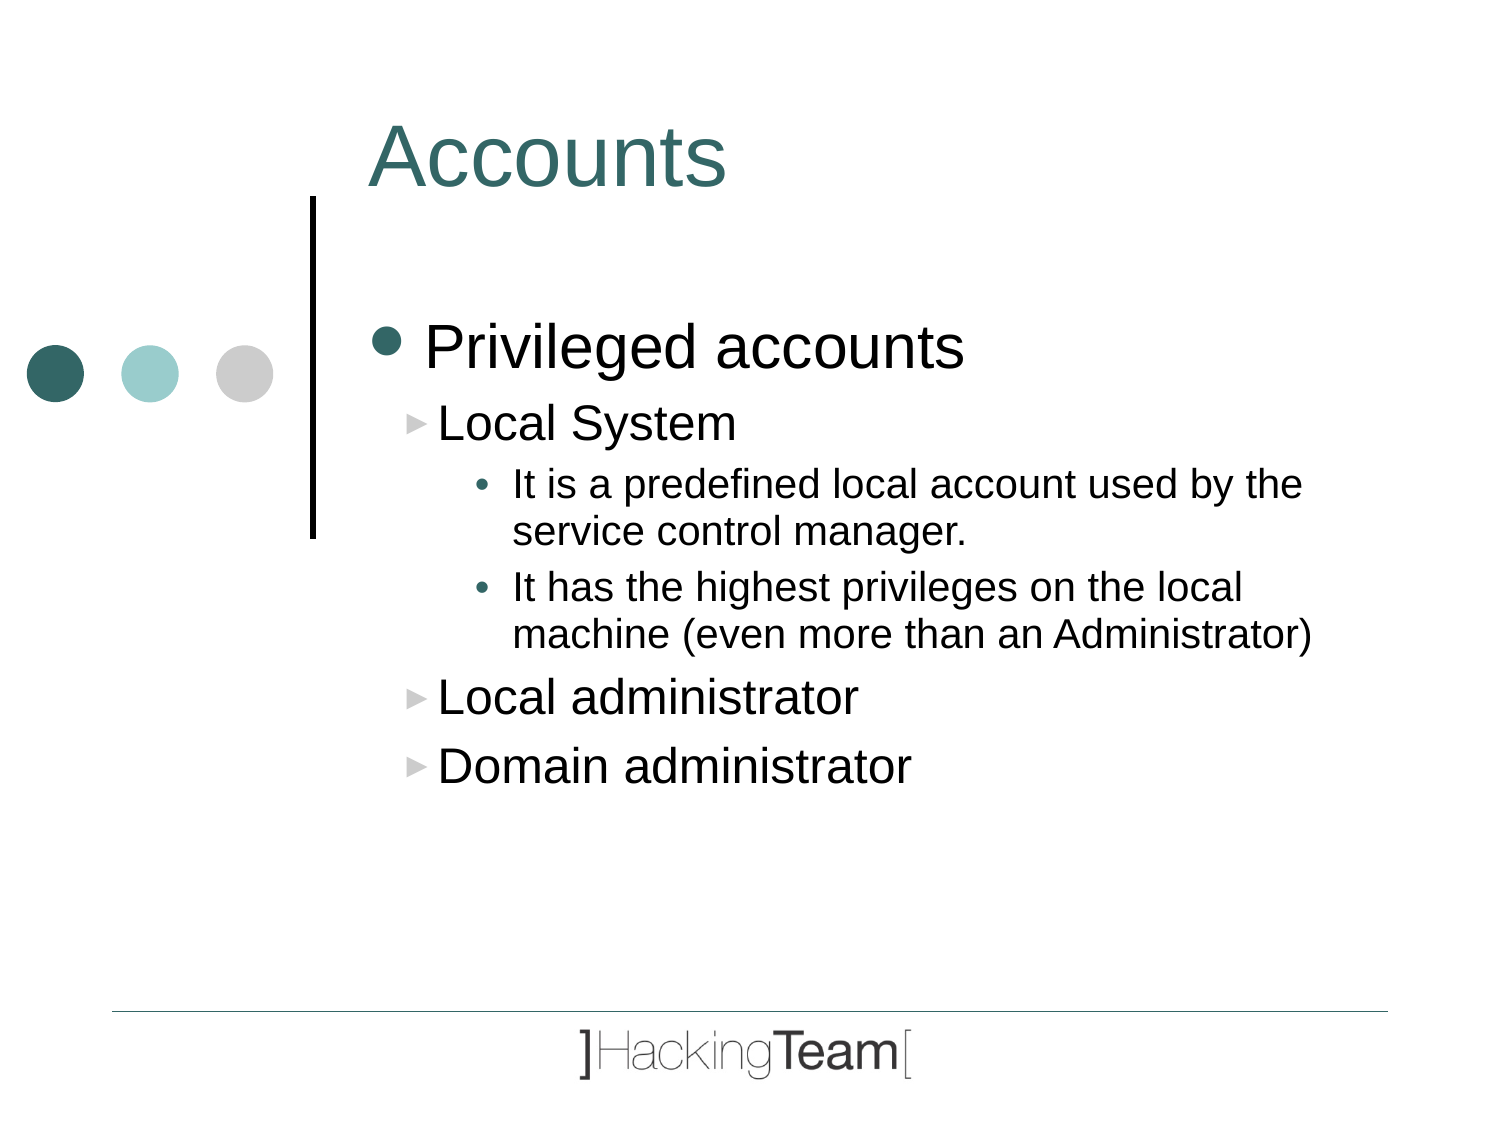

# Accounts
Privileged accounts
Local System
It is a predefined local account used by the service control manager.
It has the highest privileges on the local machine (even more than an Administrator)
Local administrator
Domain administrator